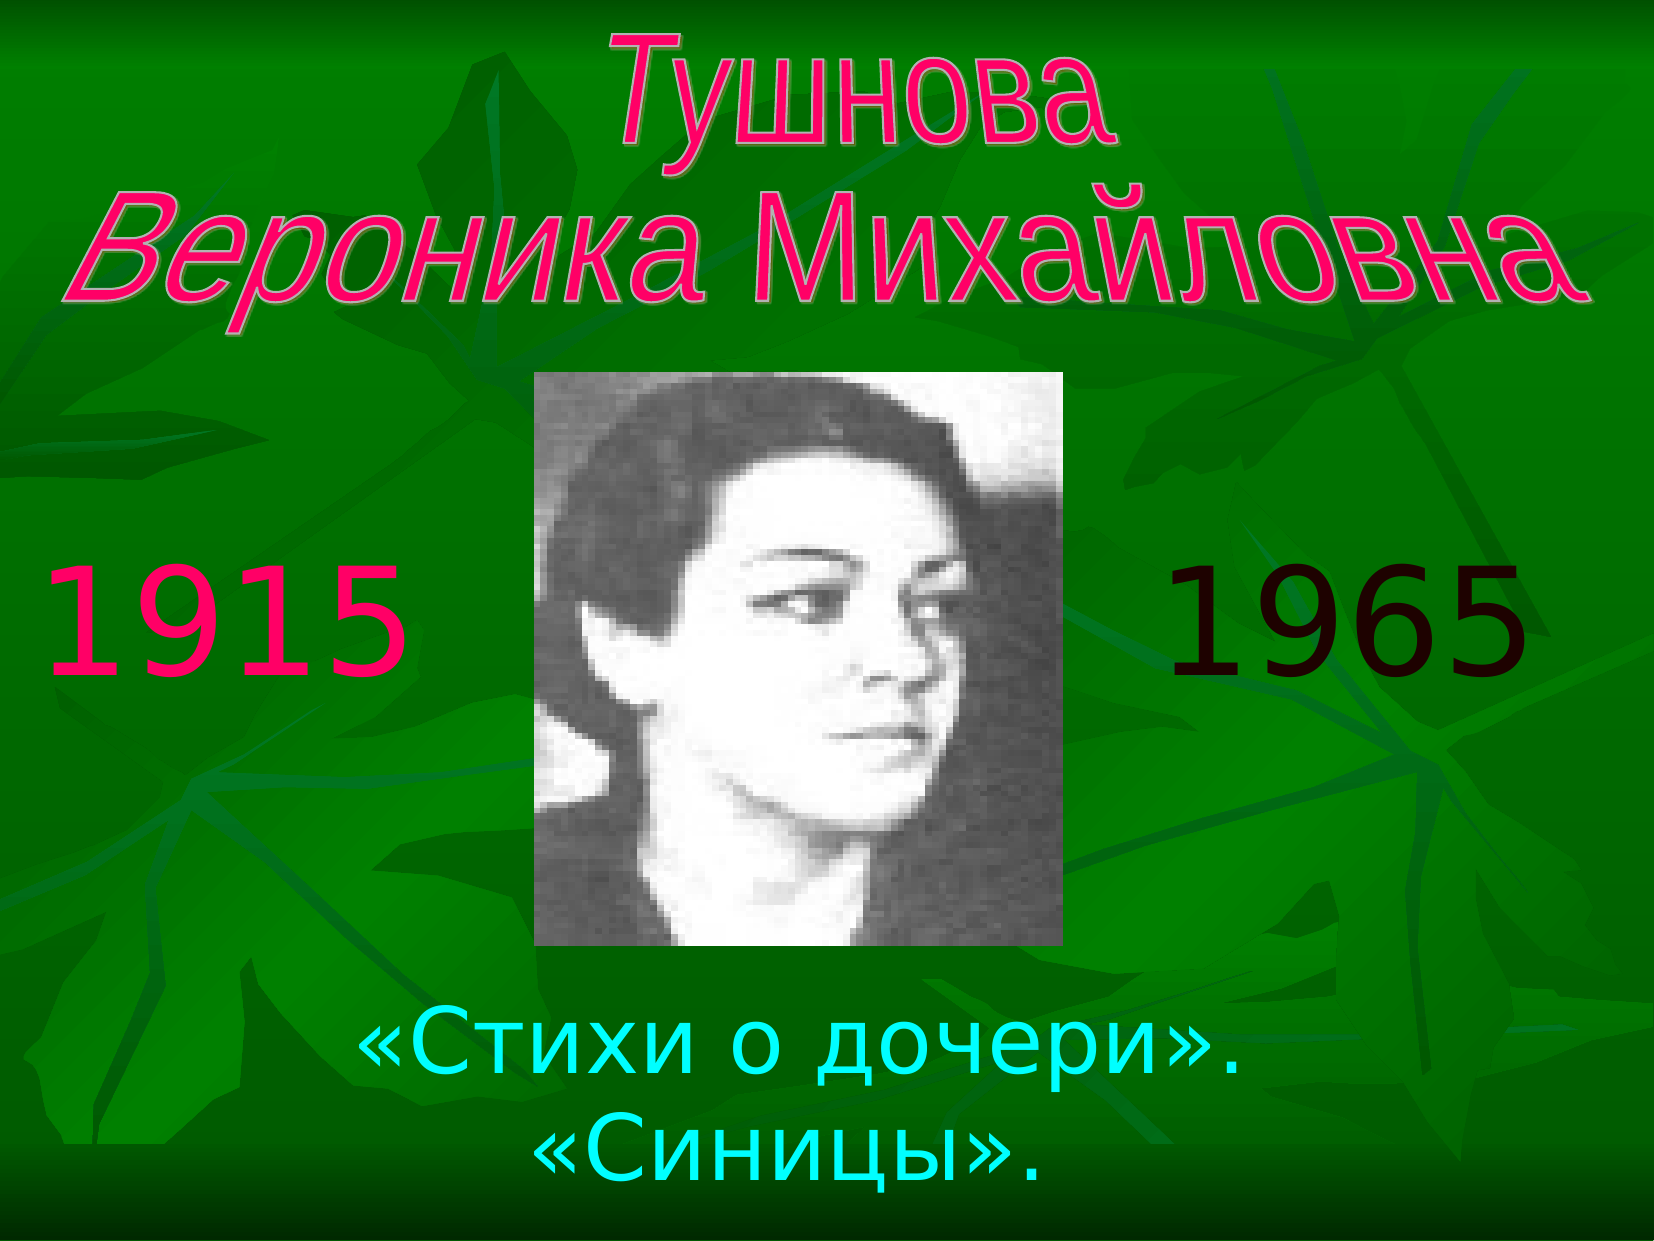

Тушнова
Вероника Михайловна
1915
1965
«Стихи о дочери».
 «Синицы».